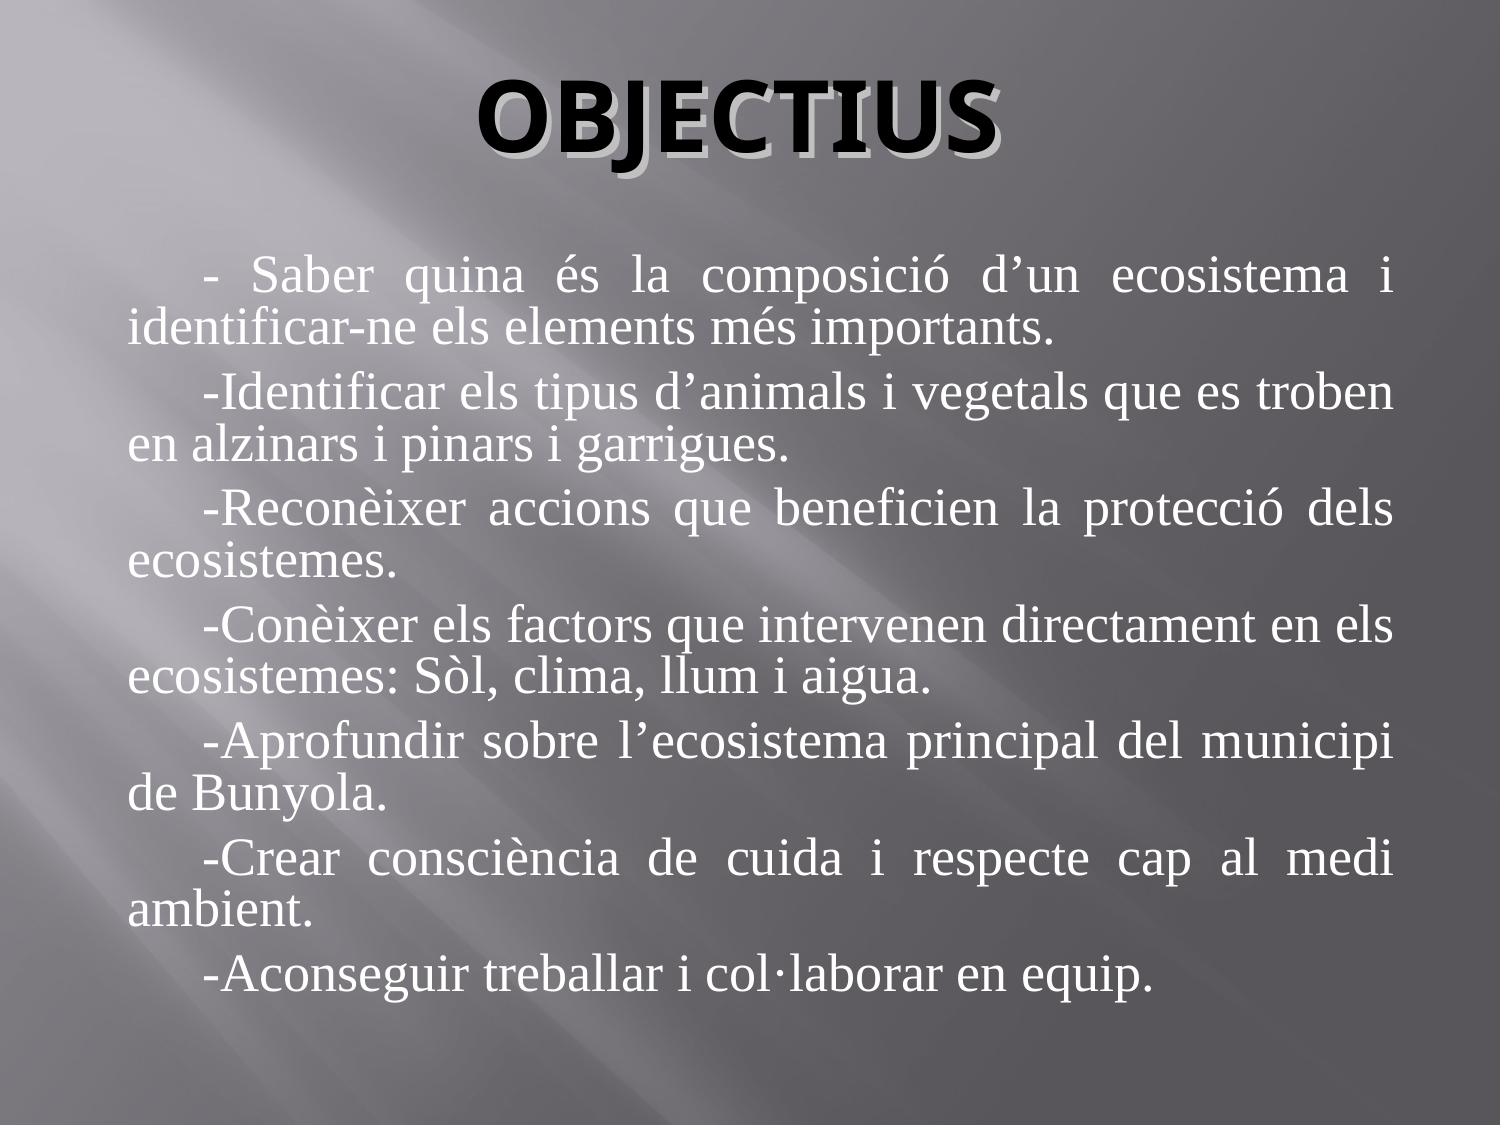

# OBJECTIUS
	- Saber quina és la composició d’un ecosistema i identificar-ne els elements més importants.
	-Identificar els tipus d’animals i vegetals que es troben en alzinars i pinars i garrigues.
	-Reconèixer accions que beneficien la protecció dels ecosistemes.
	-Conèixer els factors que intervenen directament en els ecosistemes: Sòl, clima, llum i aigua.
	-Aprofundir sobre l’ecosistema principal del municipi de Bunyola.
	-Crear consciència de cuida i respecte cap al medi ambient.
	-Aconseguir treballar i col·laborar en equip.